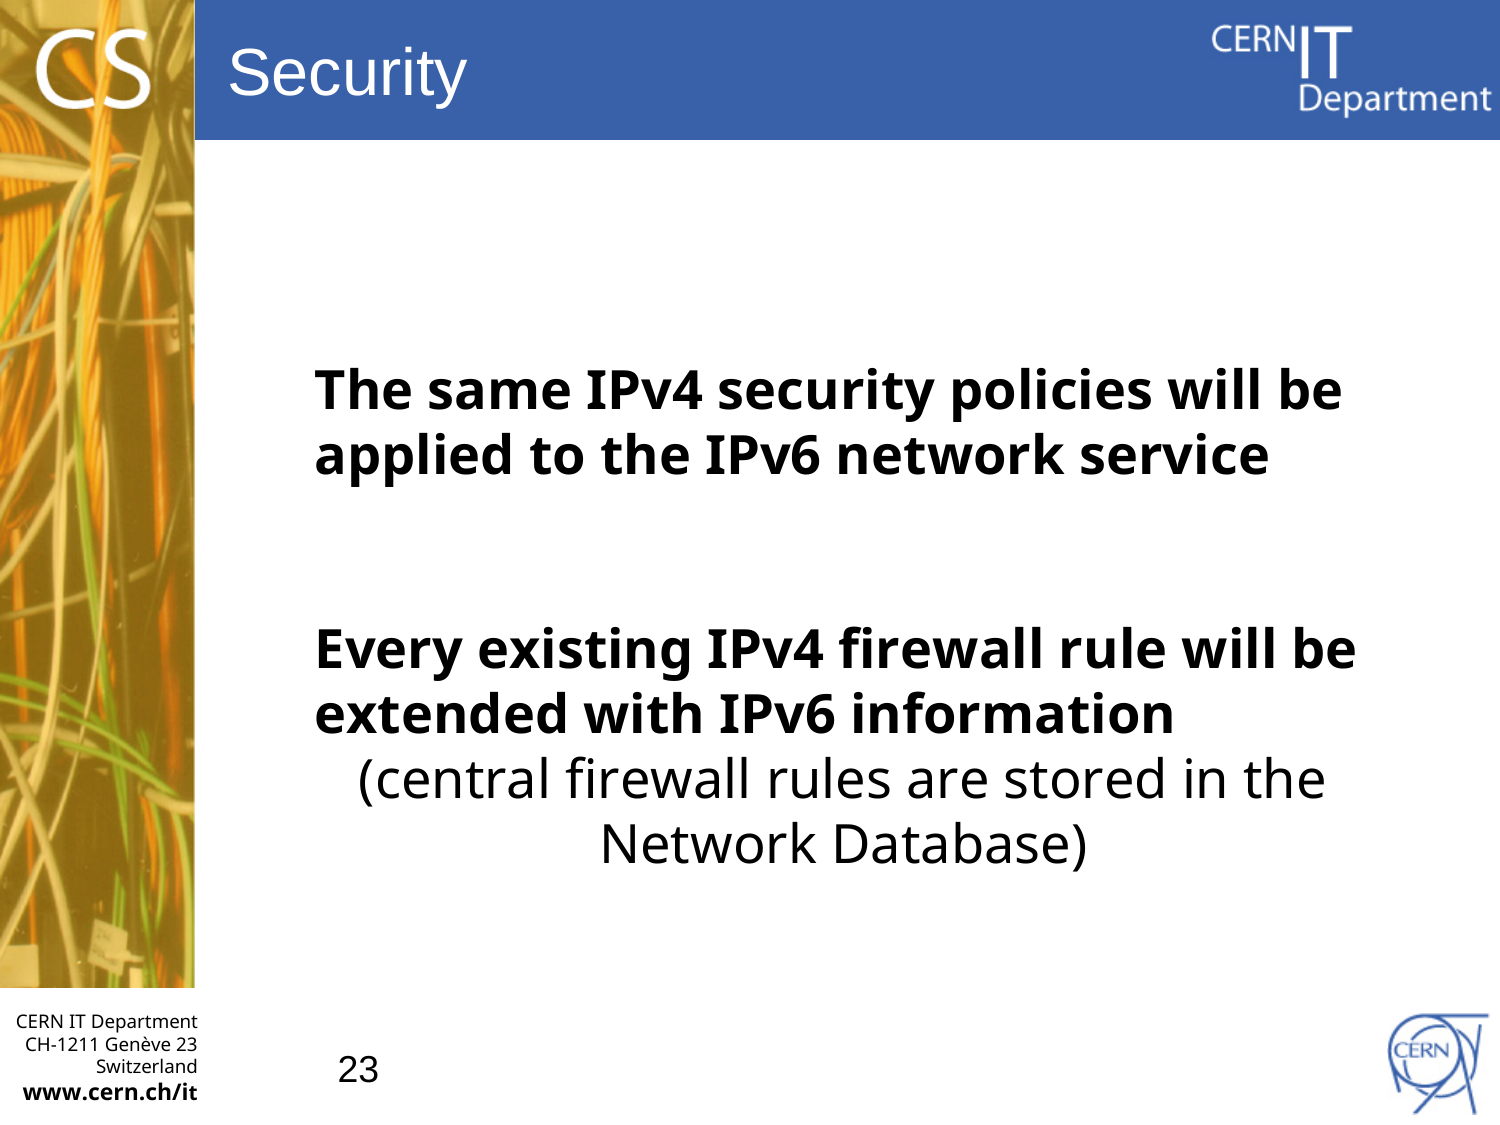

# Security
The same IPv4 security policies will be applied to the IPv6 network service
Every existing IPv4 firewall rule will be extended with IPv6 information
(central firewall rules are stored in the Network Database)